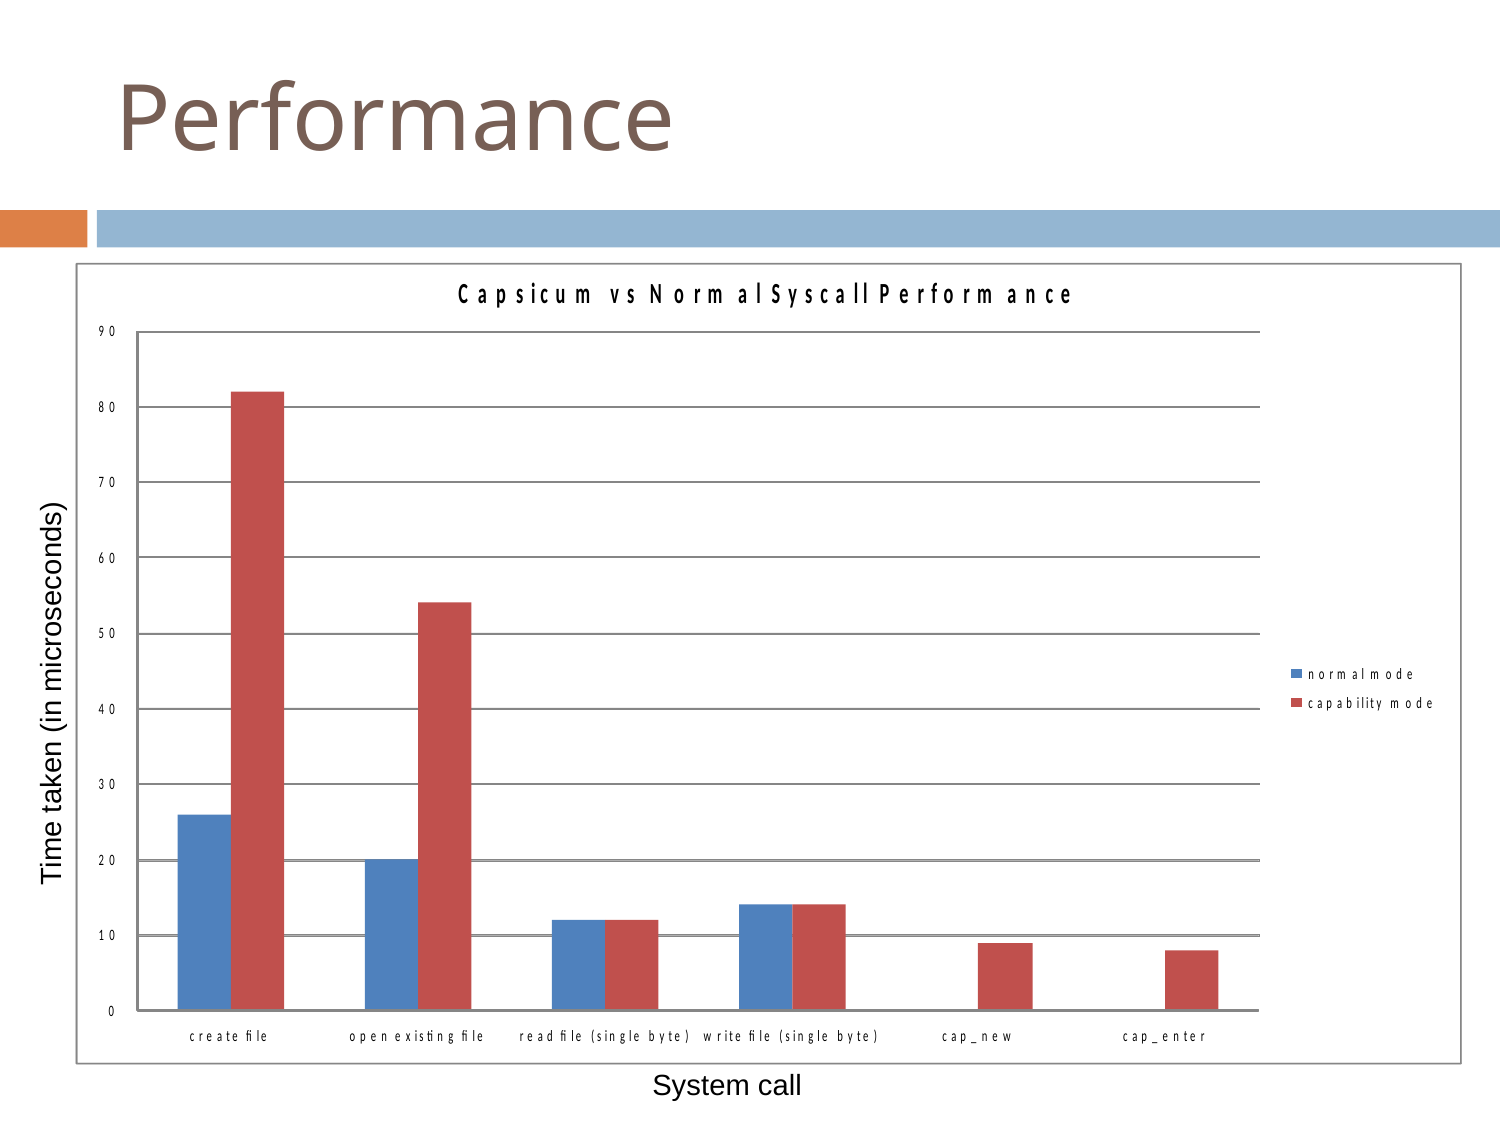

# Performance
Time taken (in microseconds)
System call